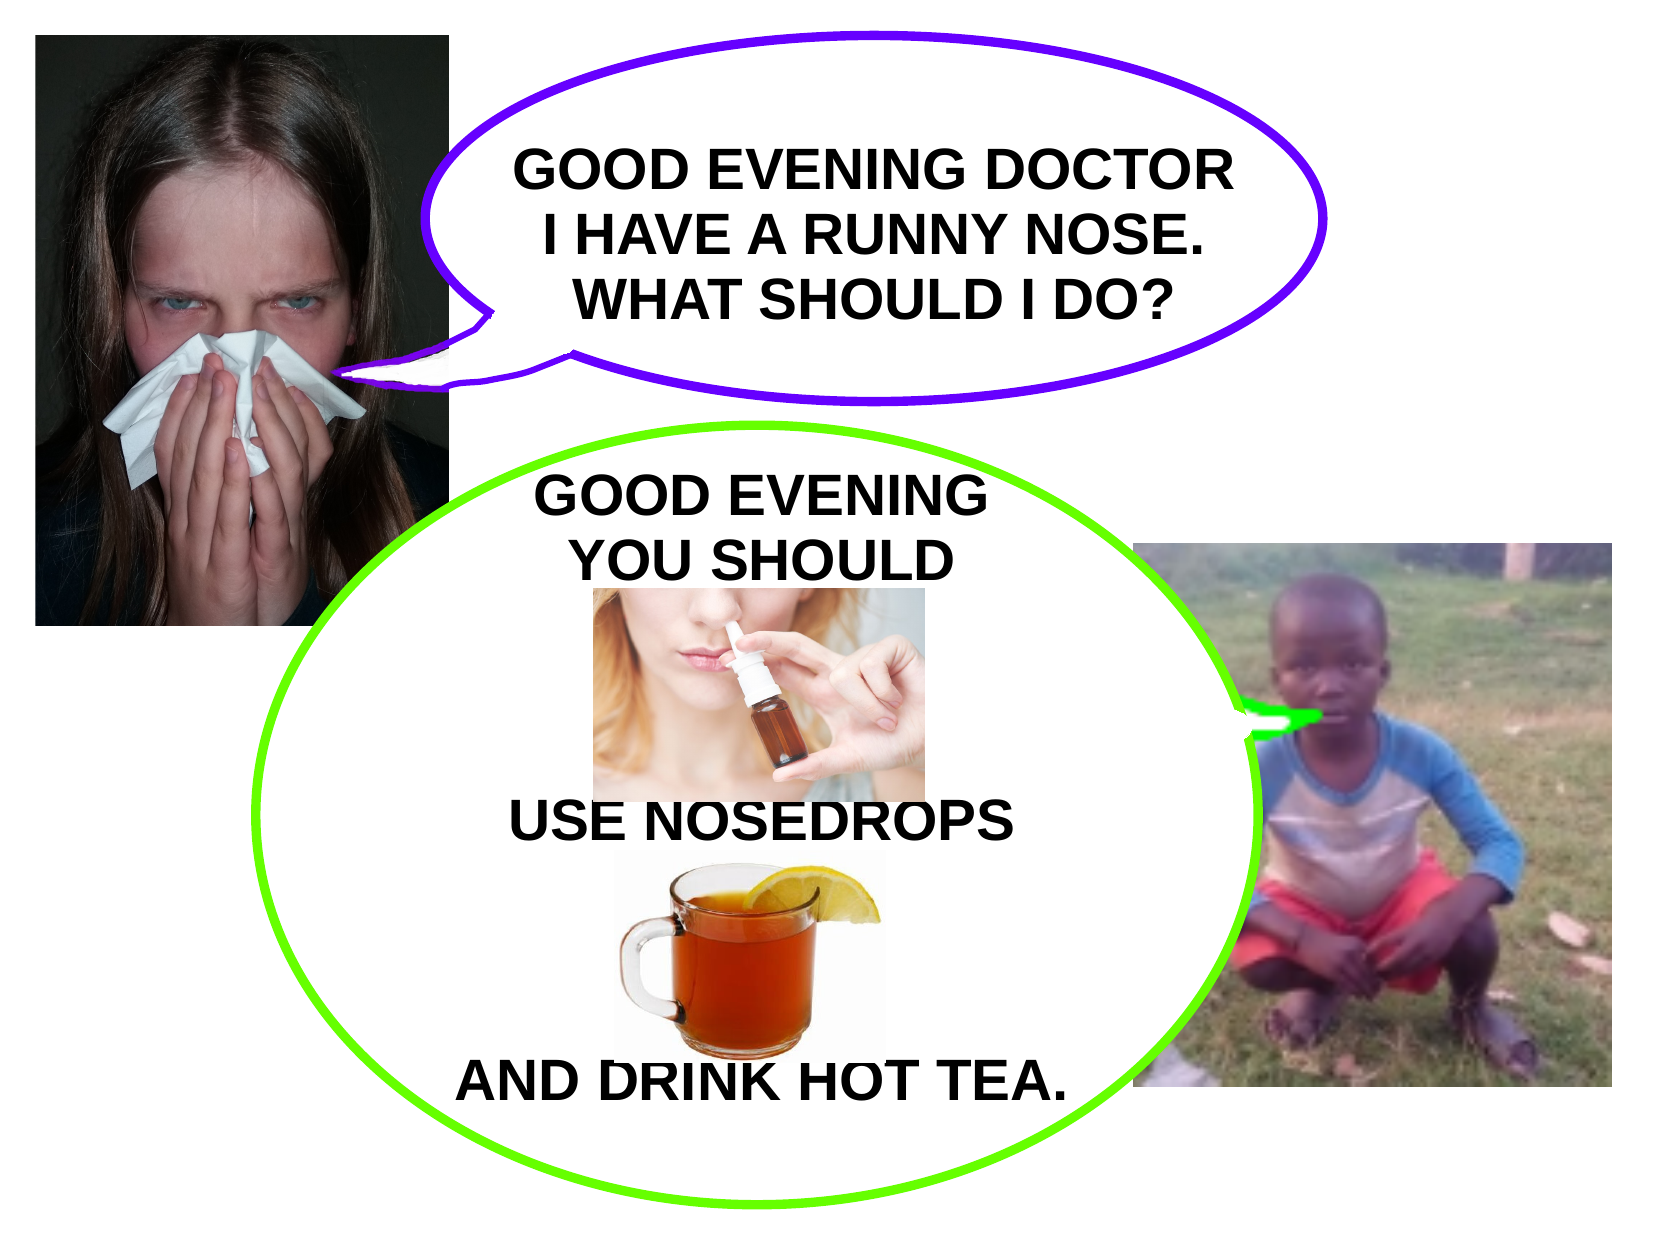

#
GOOD EVENING DOCTOR
I HAVE A RUNNY NOSE.
WHAT SHOULD I DO?
GOOD EVENING
YOU SHOULD
USE NOSEDROPS
AND DRINK HOT TEA.
GOOD EVENING.
YOU SHOULD
USE NOSEDROPS
AND DRINK HOT TEA